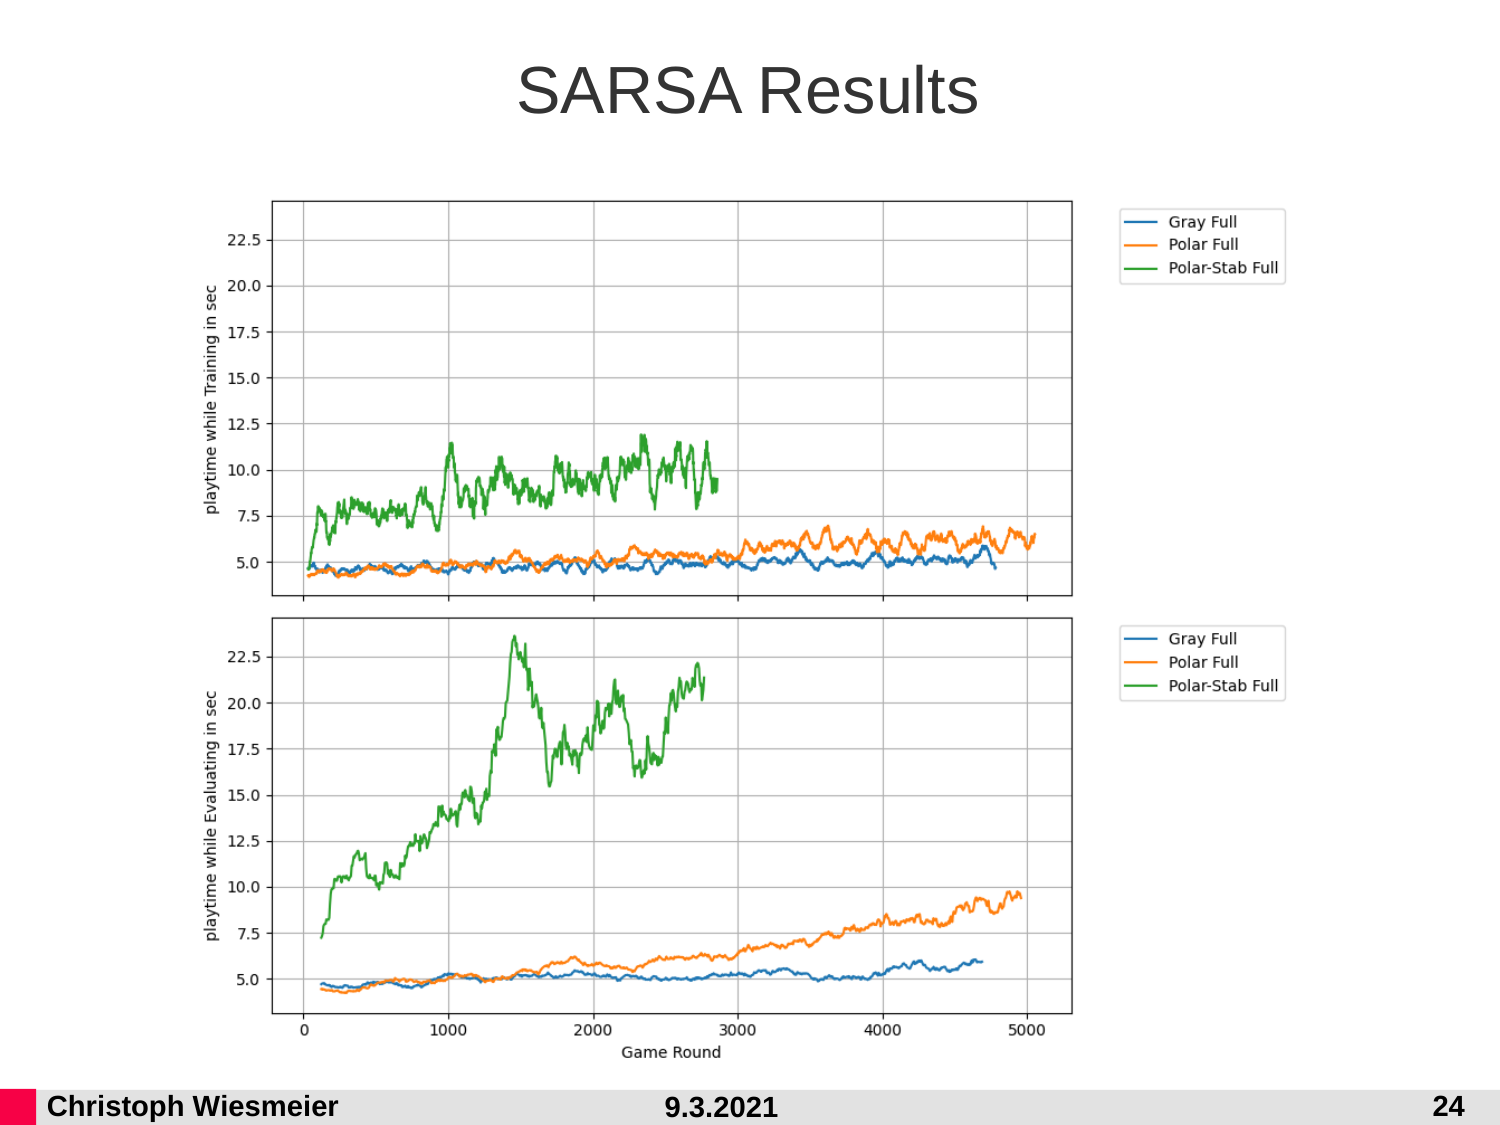

# SARSA Results
This Image needs an Update